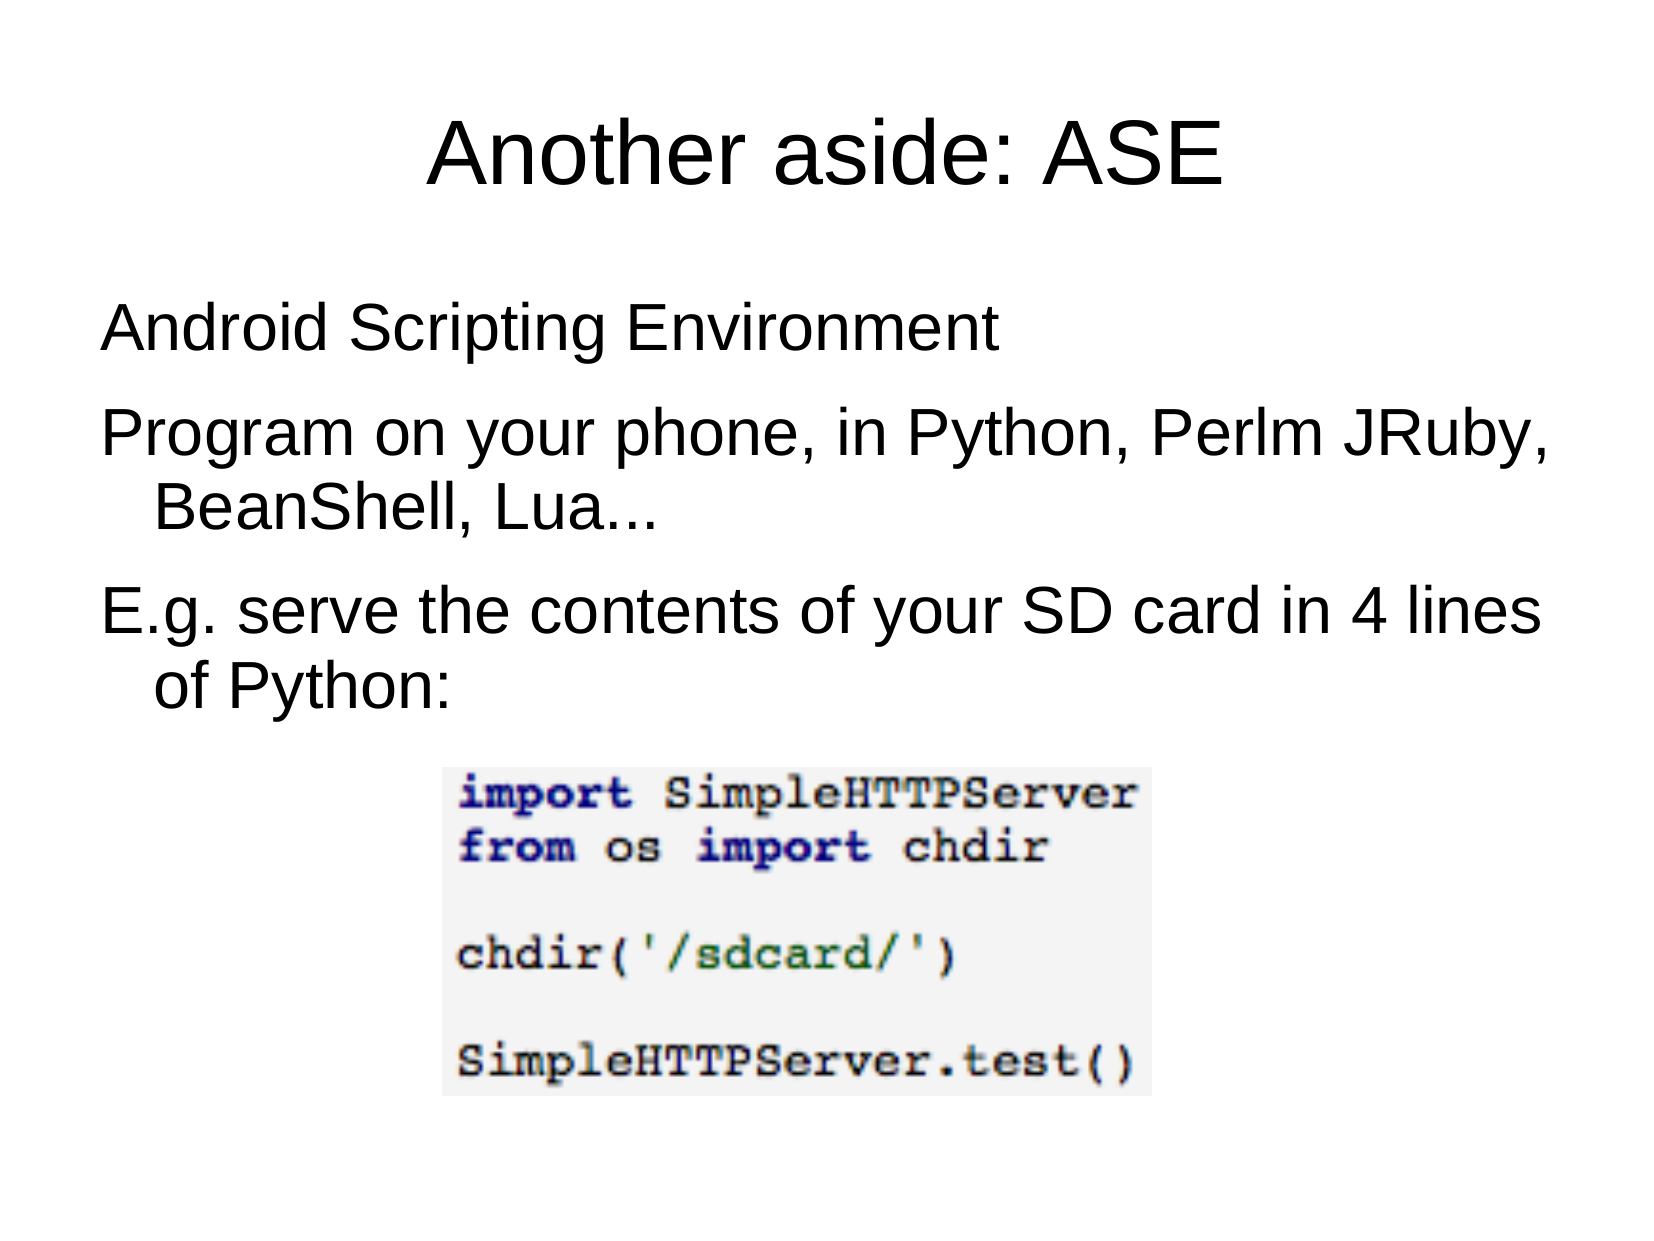

# Another aside: ASE
Android Scripting Environment
Program on your phone, in Python, Perlm JRuby, BeanShell, Lua...
E.g. serve the contents of your SD card in 4 lines of Python: